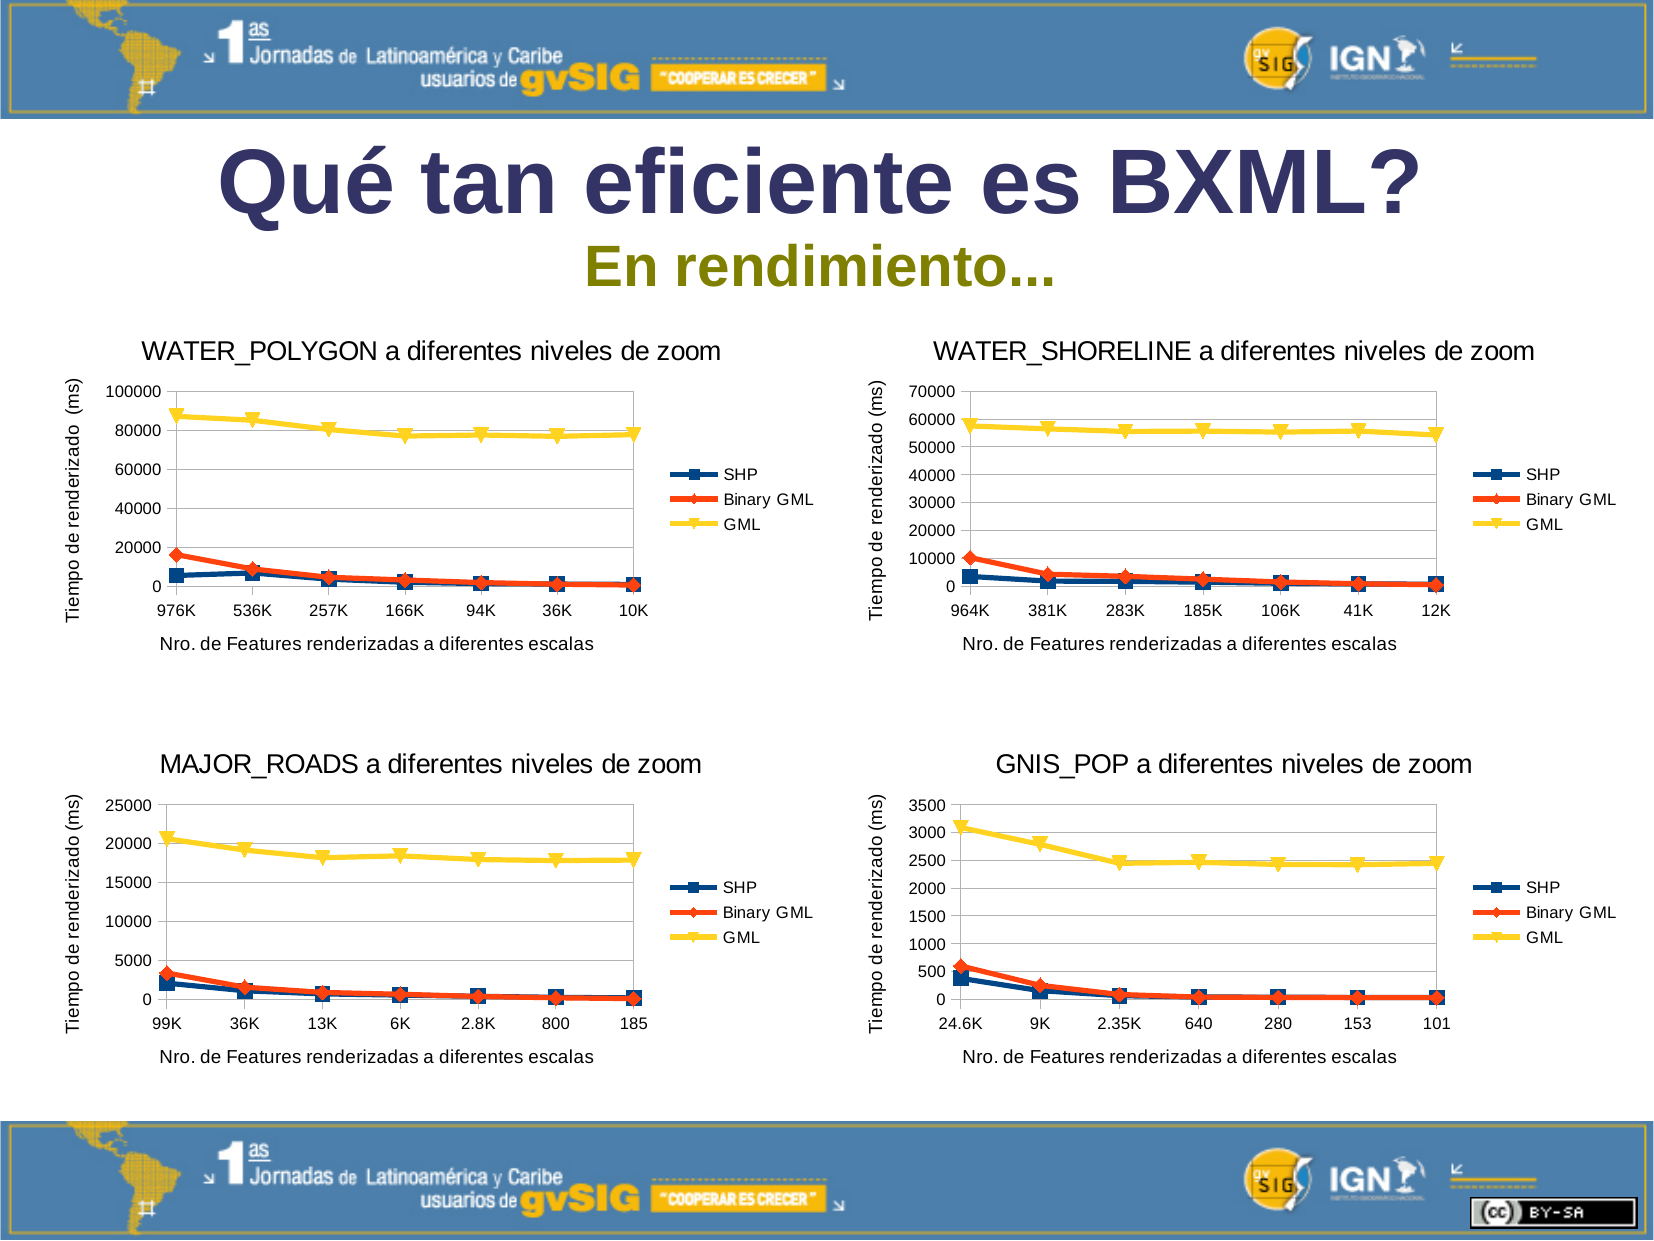

Qué tan eficiente es BXML?
En rendimiento...
### Chart: WATER_POLYGON a diferentes niveles de zoom
| Category | SHP | Binary GML | GML |
|---|---|---|---|
| 976K | 5403.0 | 16125.0 | 87150.0 |
| 536K | 6729.0 | 8787.0 | 85150.0 |
| 257K | 3541.0 | 4488.0 | 80412.0 |
| 166K | 1926.0 | 3100.0 | 77025.0 |
| 94K | 1246.0 | 1777.0 | 77587.0 |
| 36K | 1012.0 | 923.0 | 76876.0 |
| 10K | 826.0 | 498.0 | 77770.0 |
### Chart: WATER_SHORELINE a diferentes niveles de zoom
| Category | SHP | Binary GML | GML |
|---|---|---|---|
| 964K | 3423.0 | 10200.0 | 57532.0 |
| 381K | 1756.0 | 4233.0 | 56492.0 |
| 283K | 1666.0 | 3473.0 | 55562.0 |
| 185K | 1368.0 | 2443.0 | 55680.0 |
| 106K | 970.0 | 1430.0 | 55331.0 |
| 41K | 751.0 | 799.0 | 55704.0 |
| 12K | 634.0 | 427.0 | 54281.0 |
### Chart: MAJOR_ROADS a diferentes niveles de zoom
| Category | SHP | Binary GML | GML |
|---|---|---|---|
| 99K | 2082.0 | 3383.0 | 20628.0 |
| 36K | 1105.0 | 1566.0 | 19171.0 |
| 13K | 700.0 | 888.0 | 18193.0 |
| 6K | 552.0 | 656.0 | 18439.0 |
| 2.8K | 392.0 | 377.0 | 17958.0 |
| 800 | 265.0 | 198.0 | 17830.0 |
| 185 | 186.0 | 93.0 | 17891.0 |
### Chart: GNIS_POP a diferentes niveles de zoom
| Category | SHP | Binary GML | GML |
|---|---|---|---|
| 24.6K | 377.0 | 600.0 | 3090.0 |
| 9K | 157.0 | 252.0 | 2786.0 |
| 2.35K | 66.0 | 88.0 | 2446.0 |
| 640 | 43.0 | 41.0 | 2464.0 |
| 280 | 39.0 | 35.0 | 2425.0 |
| 153 | 35.0 | 31.0 | 2420.0 |
| 101 | 35.0 | 31.0 | 2445.0 |